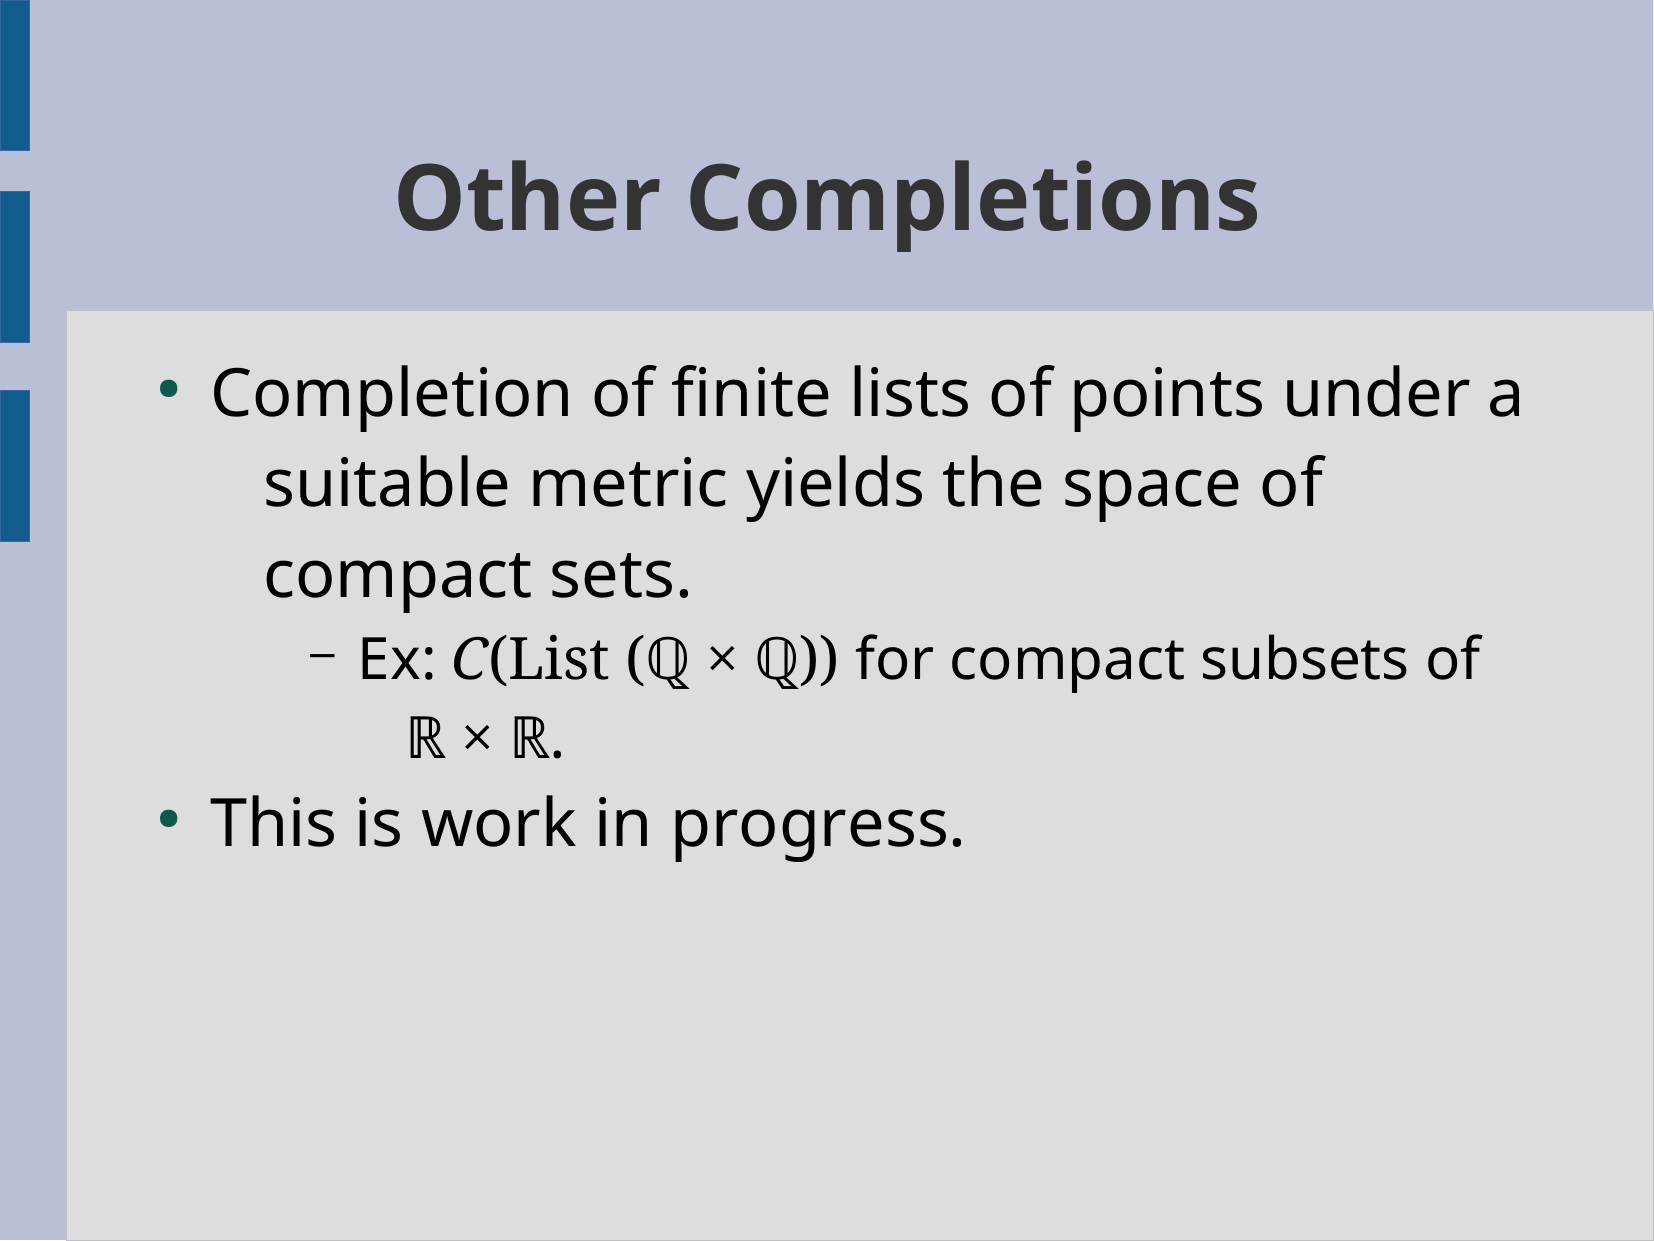

# Other Completions
Completion of finite lists of points under a suitable metric yields the space of compact sets.
Ex: C(List (ℚ × ℚ)) for compact subsets of ℝ × ℝ.
This is work in progress.